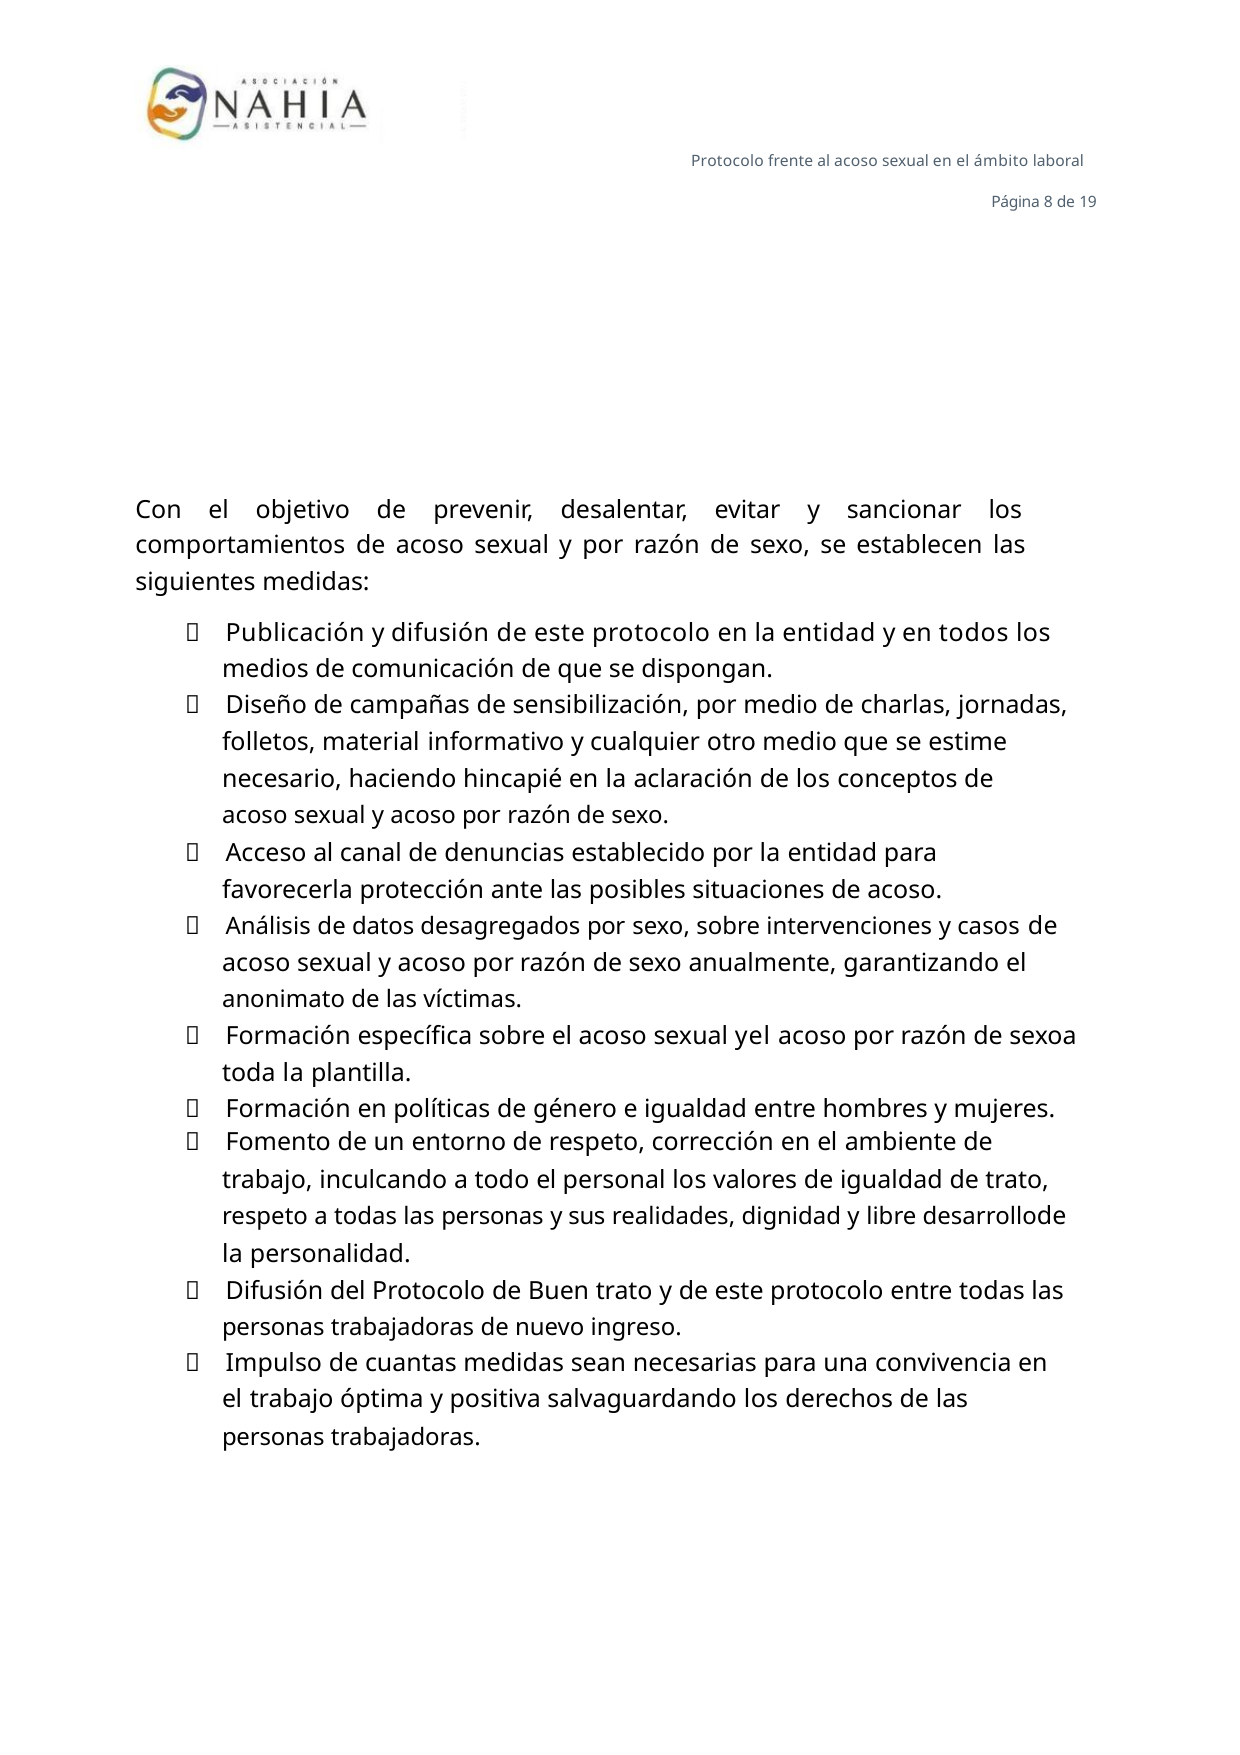

Protocolo frente al acoso sexual en el ámbito laboral
Página 8 de 19
Con el objetivo de prevenir, desalentar, evitar y sancionar los
comportamientos de acoso sexual y por razón de sexo, se establecen las
siguientes medidas:
 Publicación y difusión de este protocolo en la entidad y en todos los
medios de comunicación de que se dispongan.
 Diseño de campañas de sensibilización, por medio de charlas, jornadas,
folletos, material informativo y cualquier otro medio que se estime
necesario, haciendo hincapié en la aclaración de los conceptos de
acoso sexual y acoso por razón de sexo.
 Acceso al canal de denuncias establecido por la entidad para
favorecerla protección ante las posibles situaciones de acoso.
 Análisis de datos desagregados por sexo, sobre intervenciones y casos de
acoso sexual y acoso por razón de sexo anualmente, garantizando el
anonimato de las víctimas.
 Formación específica sobre el acoso sexual yel acoso por razón de sexoa
toda la plantilla.
 Formación en políticas de género e igualdad entre hombres y mujeres.
 Fomento de un entorno de respeto, corrección en el ambiente de
trabajo, inculcando a todo el personal los valores de igualdad de trato,
respeto a todas las personas y sus realidades, dignidad y libre desarrollode
la personalidad.
 Difusión del Protocolo de Buen trato y de este protocolo entre todas las
personas trabajadoras de nuevo ingreso.
 Impulso de cuantas medidas sean necesarias para una convivencia en
el trabajo óptima y positiva salvaguardando los derechos de las
personas trabajadoras.